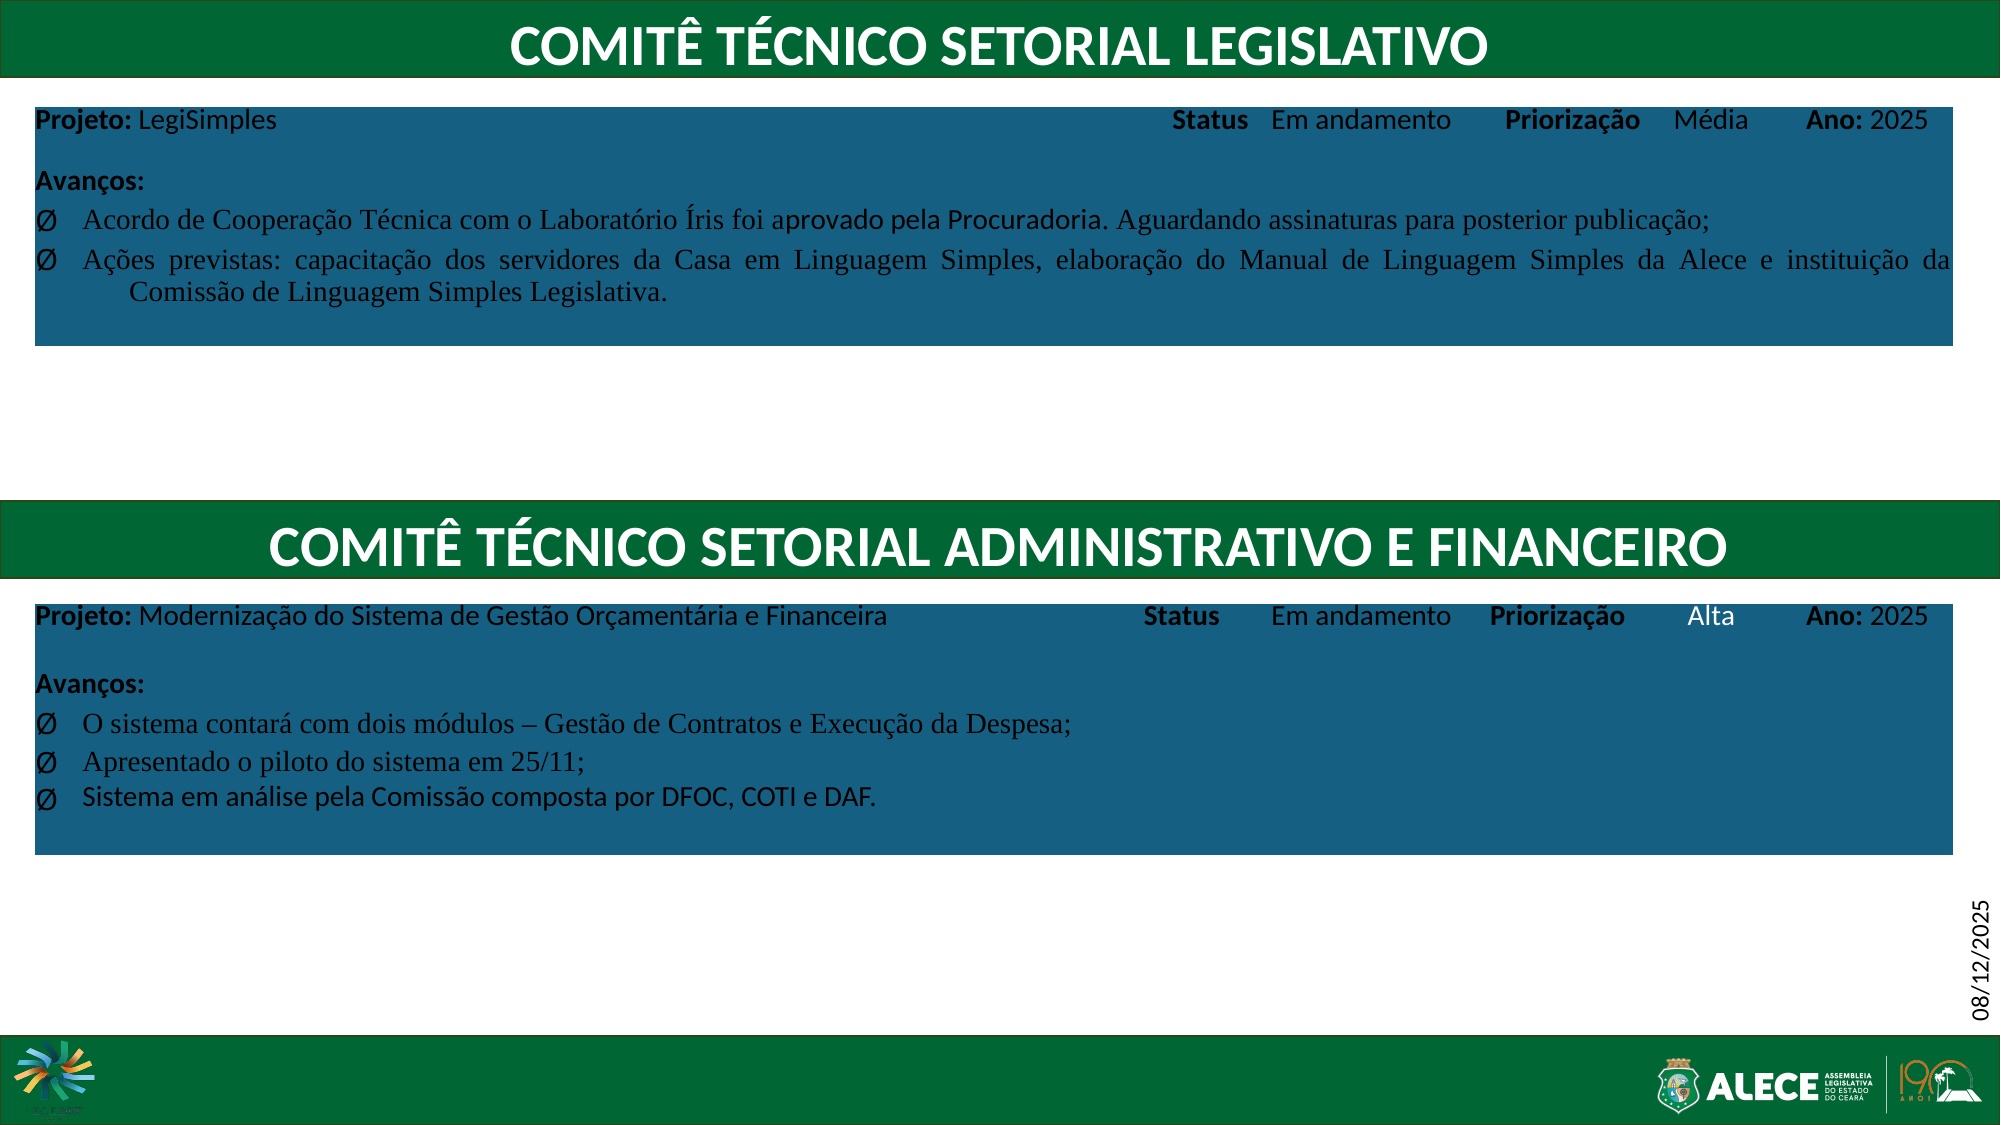

COMITÊ TÉCNICO SETORIAL LEGISLATIVO
| Projeto: LegiSimples | Status | Em andamento | Priorização | Média | Ano: 2025 |
| --- | --- | --- | --- | --- | --- |
| Avanços: Acordo de Cooperação Técnica com o Laboratório Íris foi aprovado pela Procuradoria. Aguardando assinaturas para posterior publicação; Ações previstas: capacitação dos servidores da Casa em Linguagem Simples, elaboração do Manual de Linguagem Simples da Alece e instituição da Comissão de Linguagem Simples Legislativa. | | | | | |
COMITÊ TÉCNICO SETORIAL ADMINISTRATIVO E FINANCEIRO
| Projeto: Modernização do Sistema de Gestão Orçamentária e Financeira | Status | Em andamento | Priorização | Alta | Ano: 2025 |
| --- | --- | --- | --- | --- | --- |
| Avanços: O sistema contará com dois módulos – Gestão de Contratos e Execução da Despesa; Apresentado o piloto do sistema em 25/11; Sistema em análise pela Comissão composta por DFOC, COTI e DAF. | | | | | |
08/12/2025